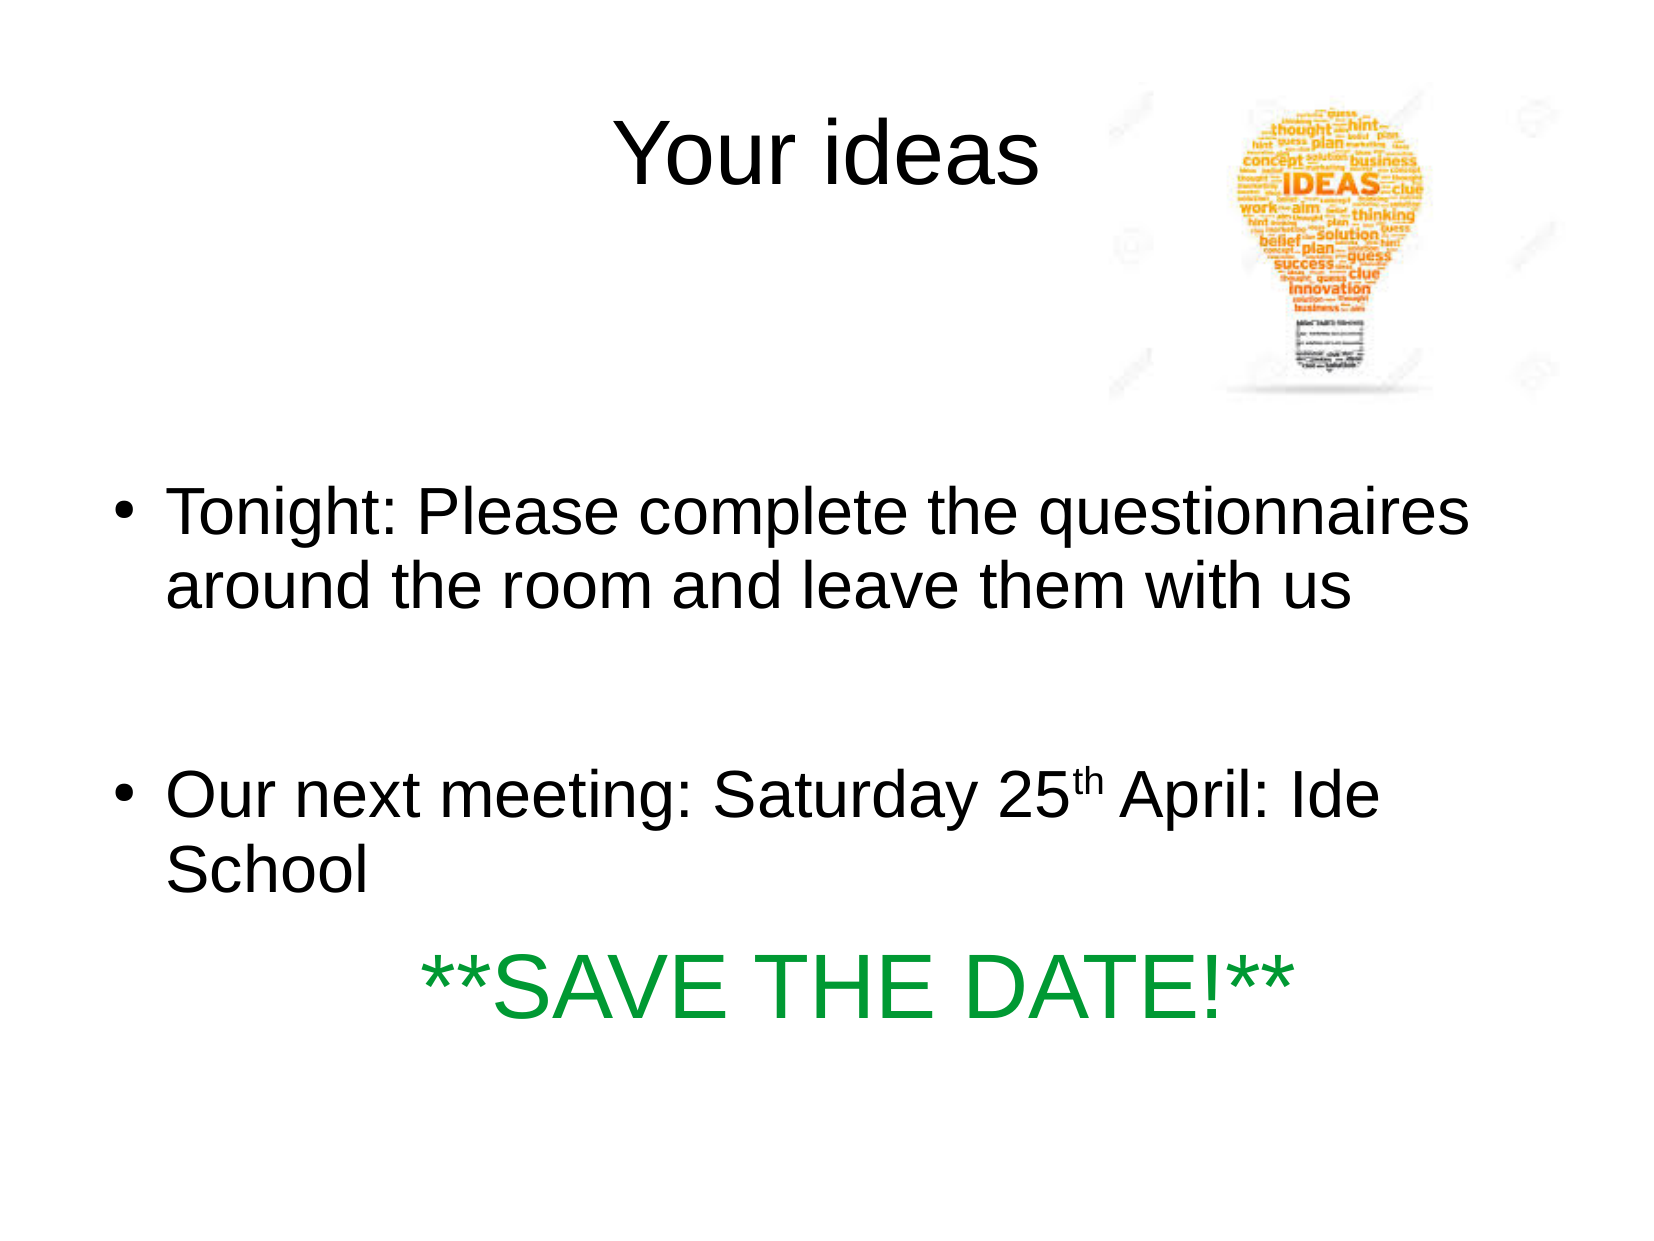

# Your ideas
Tonight: Please complete the questionnaires around the room and leave them with us
Our next meeting: Saturday 25th April: Ide School
 **SAVE THE DATE!**